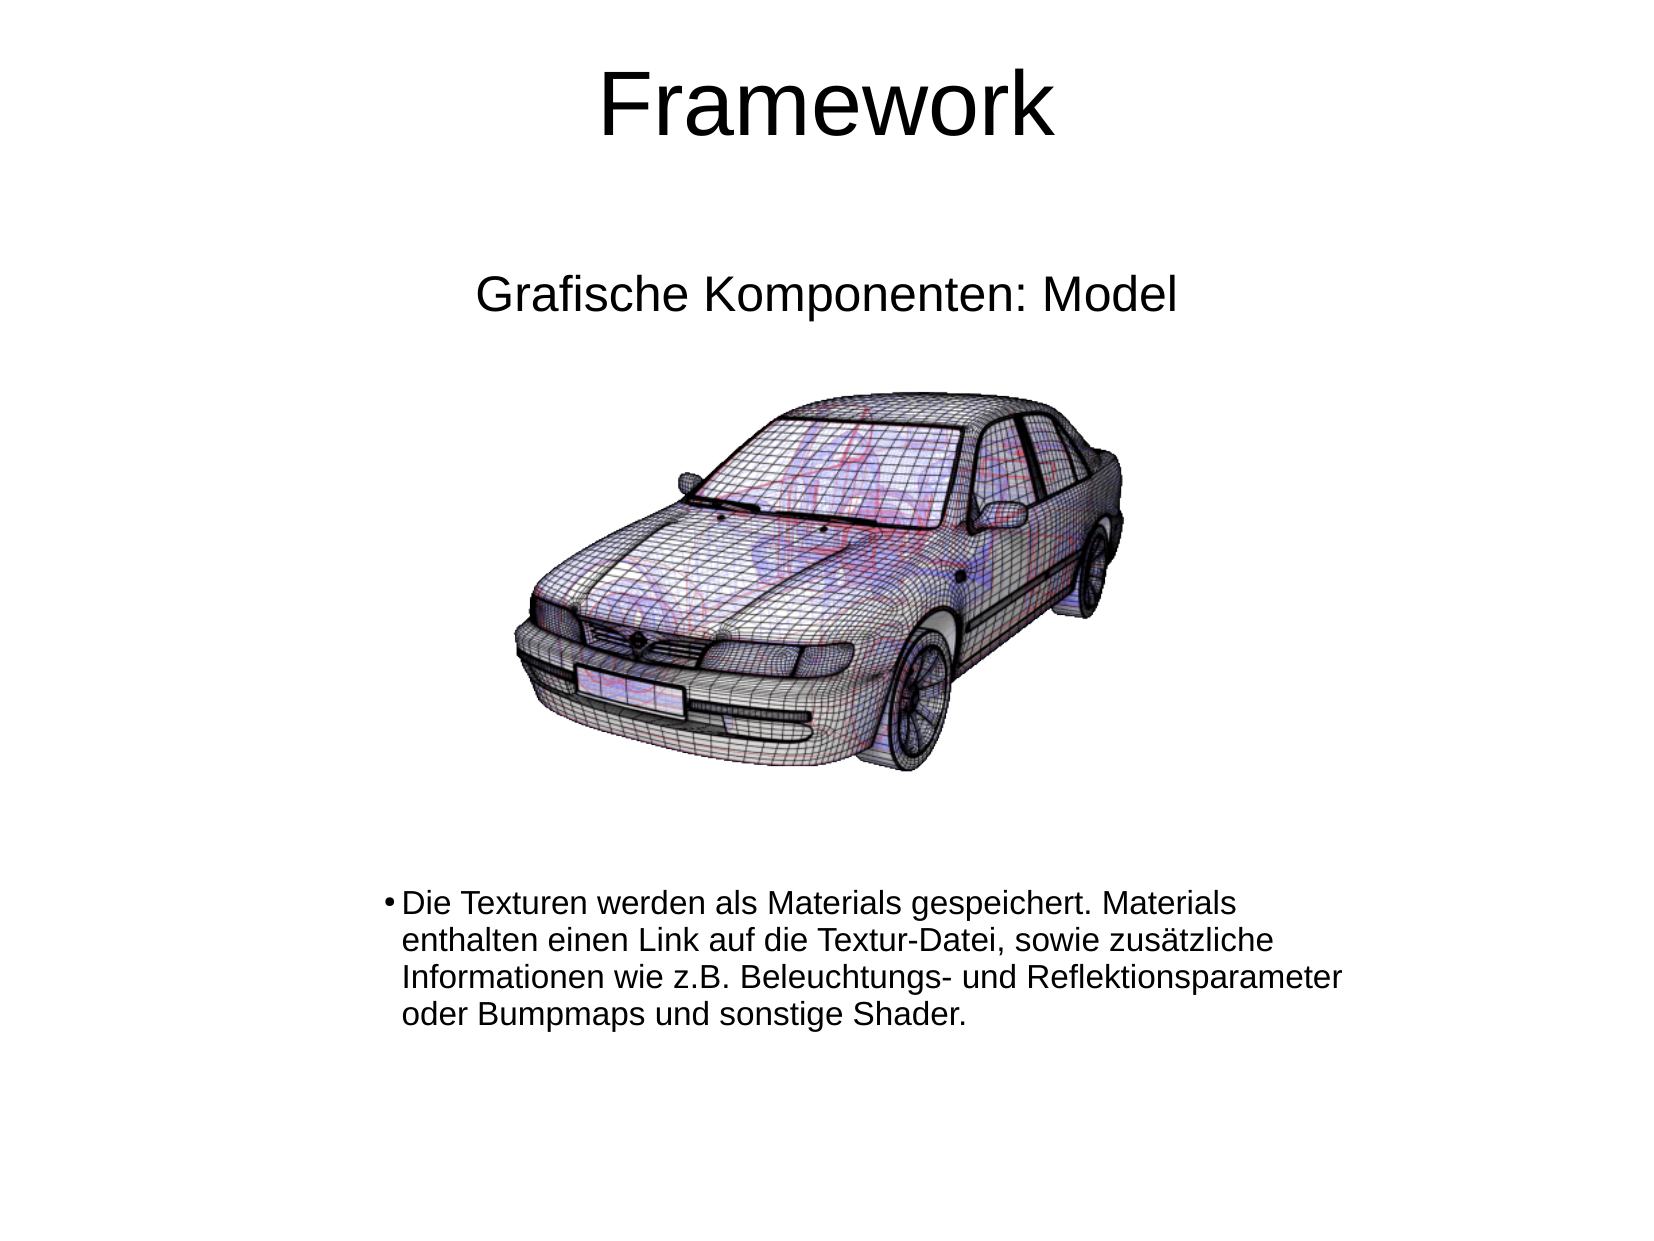

# Framework
Grafische Komponenten: Model
Die Texturen werden als Materials gespeichert. Materials enthalten einen Link auf die Textur-Datei, sowie zusätzliche Informationen wie z.B. Beleuchtungs- und Reflektionsparameter oder Bumpmaps und sonstige Shader.